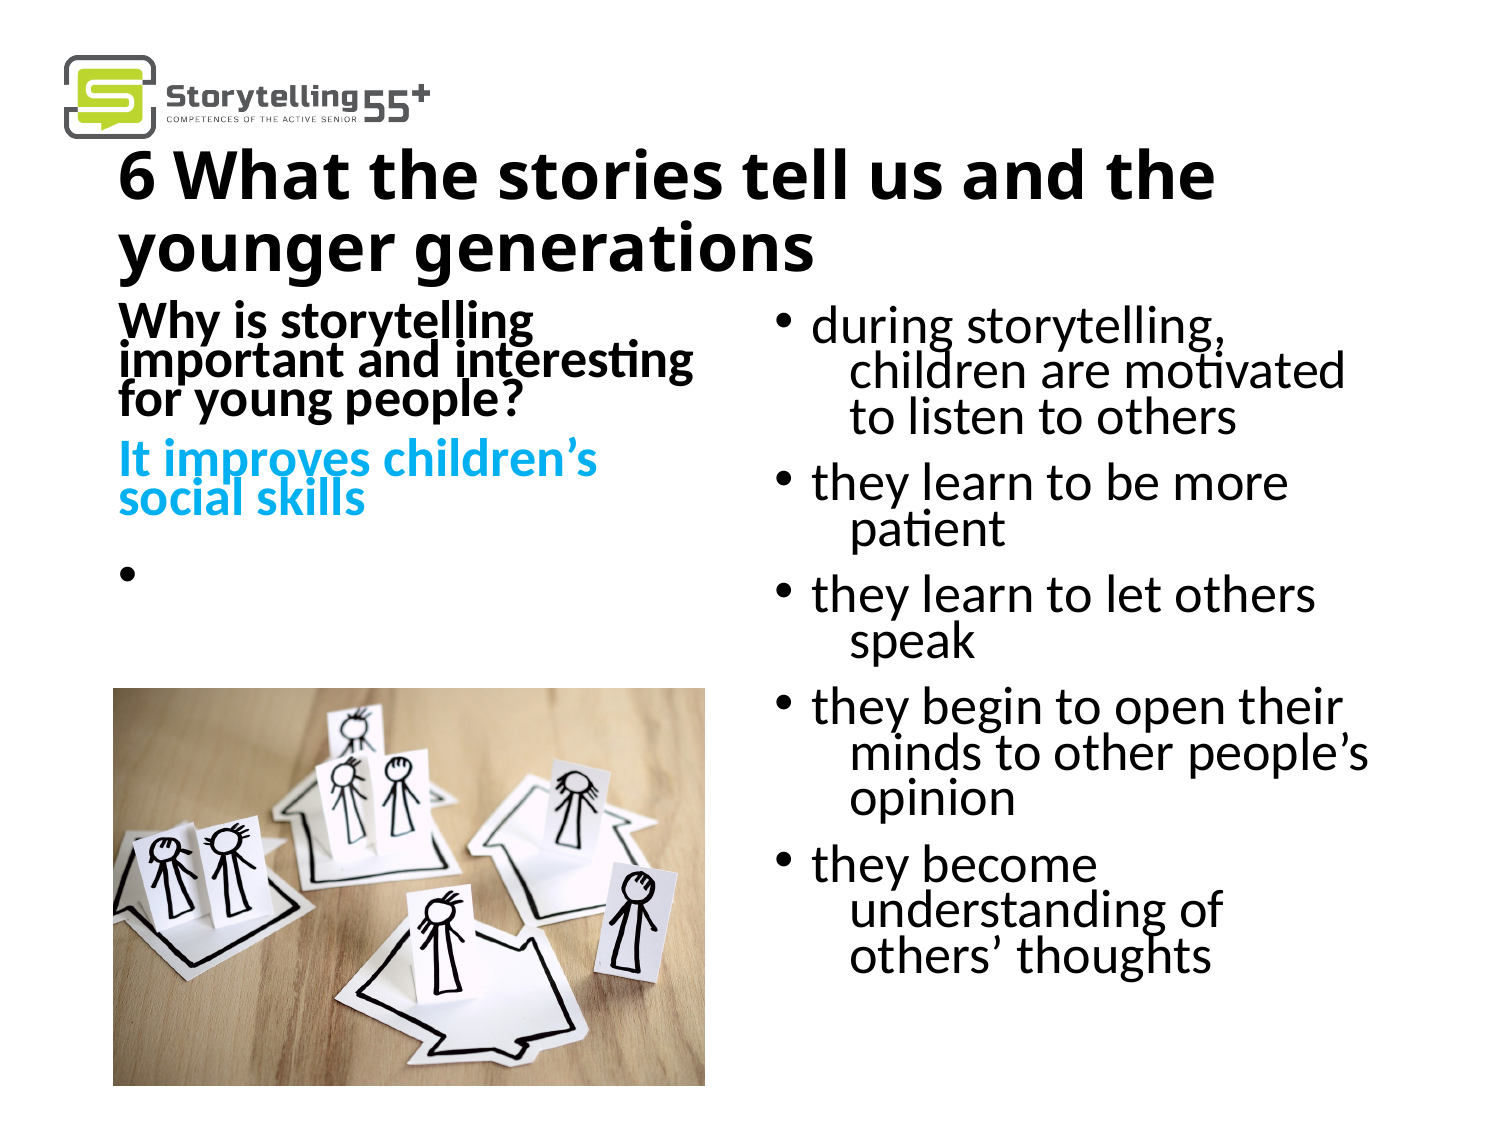

# 6 What the stories tell us and the younger generations
Why is storytelling important and interesting for young people?
It improves children’s social skills
during storytelling, children are motivated to listen to others
they learn to be more patient
they learn to let others speak
they begin to open their minds to other people’s opinion
they become understanding of others’ thoughts